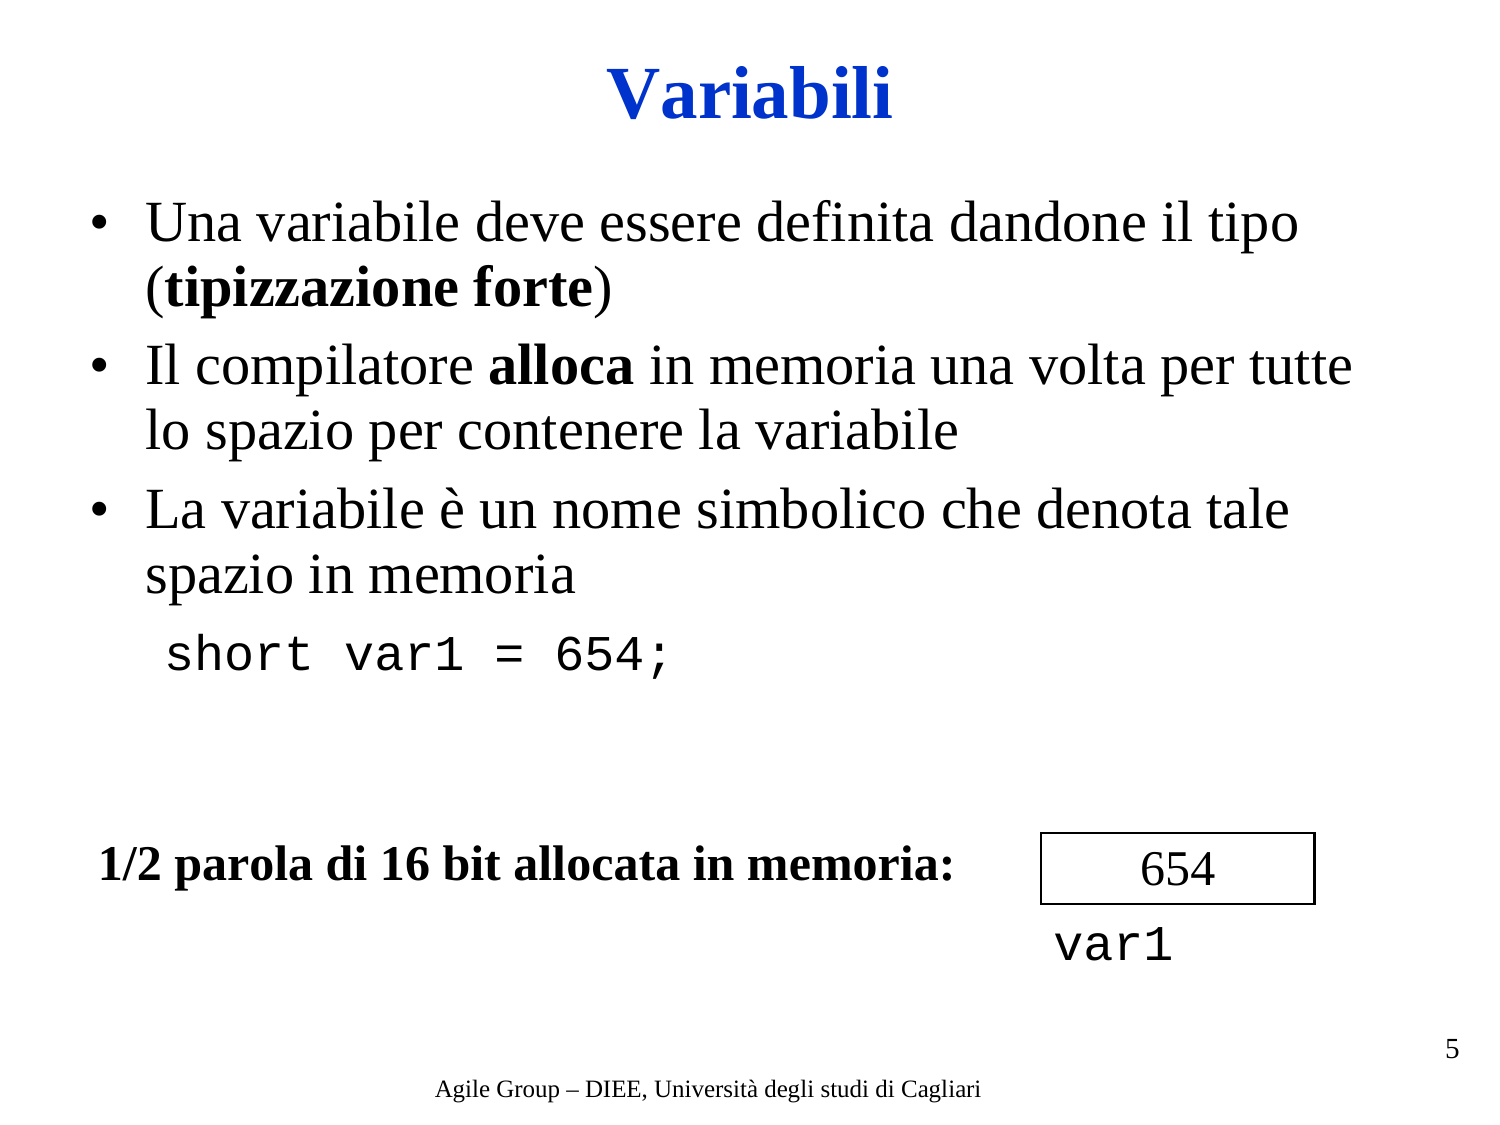

# Variabili
Una variabile deve essere definita dandone il tipo (tipizzazione forte)
Il compilatore alloca in memoria una volta per tutte lo spazio per contenere la variabile
La variabile è un nome simbolico che denota tale spazio in memoria
		short var1 = 654;
1/2 parola di 16 bit allocata in memoria:
654
var1
5